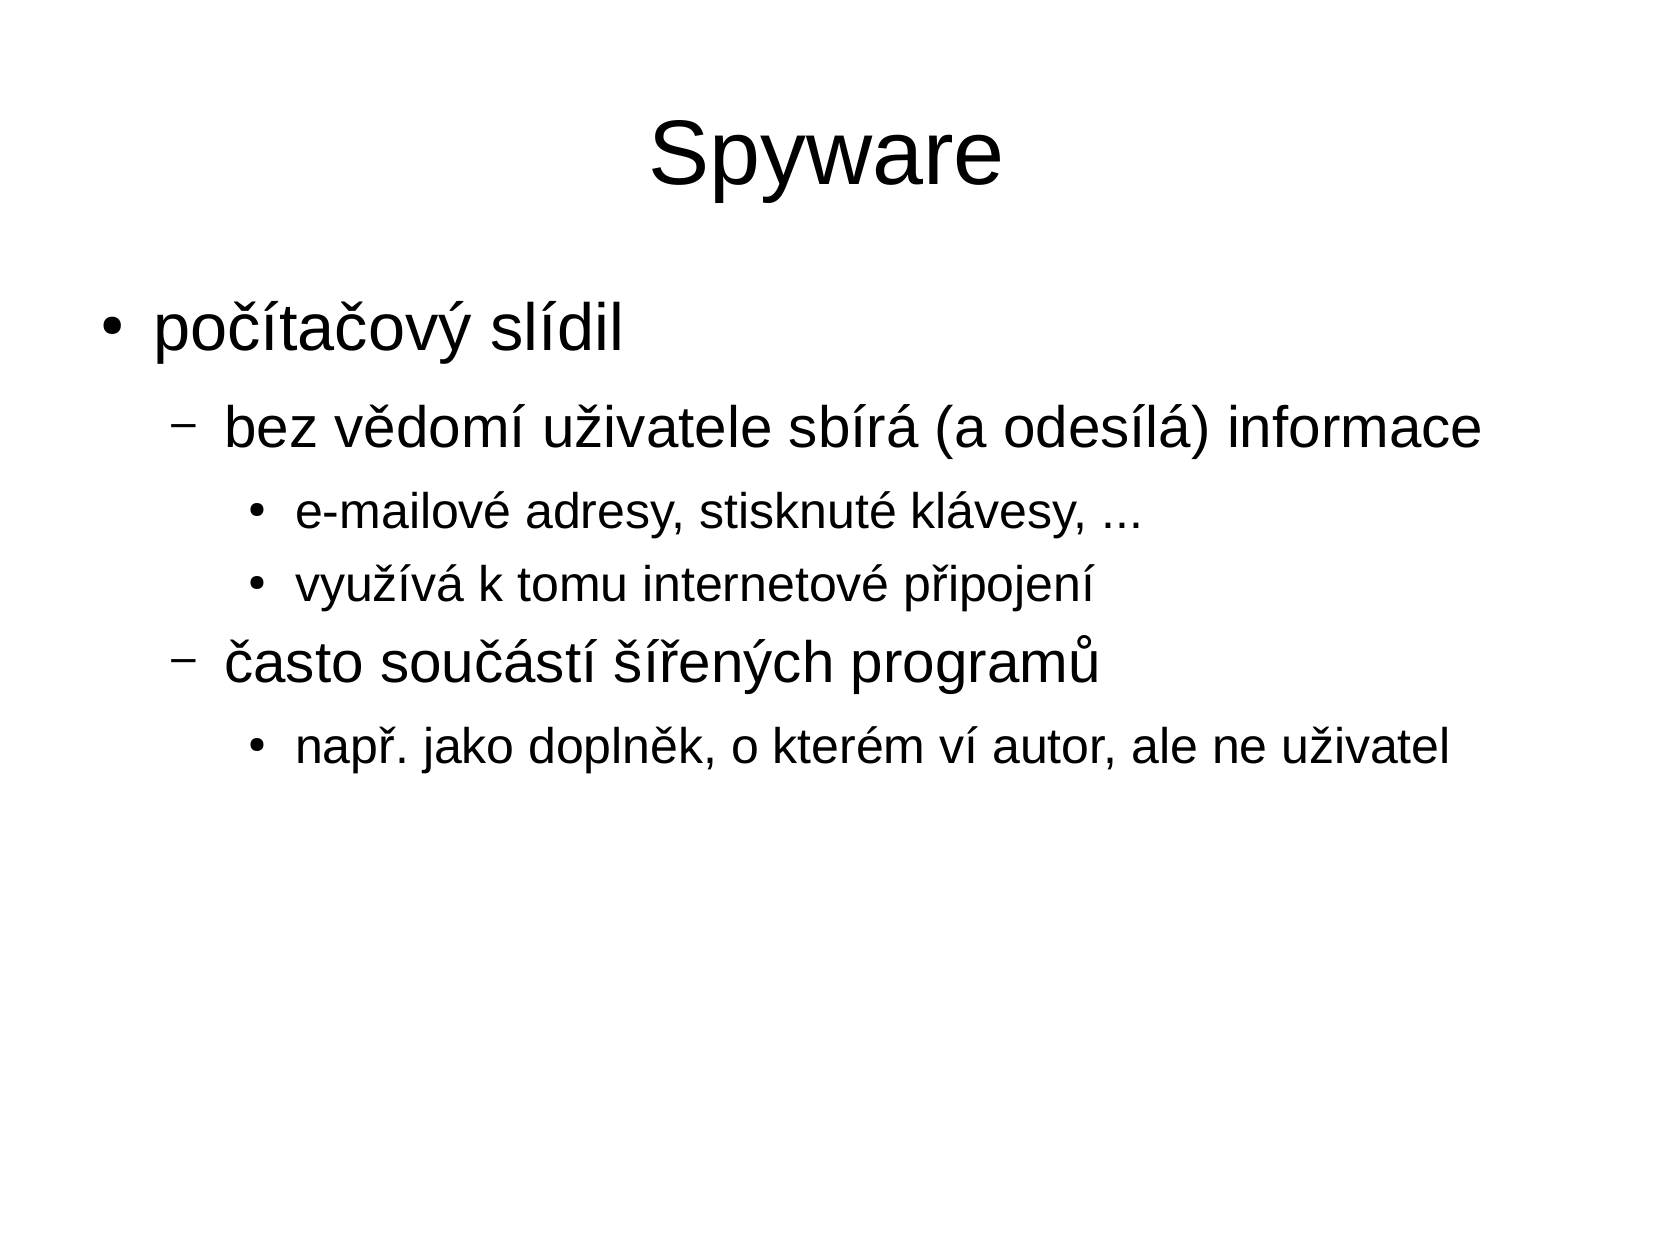

# Spyware
počítačový slídil
bez vědomí uživatele sbírá (a odesílá) informace
e-mailové adresy, stisknuté klávesy, ...
využívá k tomu internetové připojení
často součástí šířených programů
např. jako doplněk, o kterém ví autor, ale ne uživatel